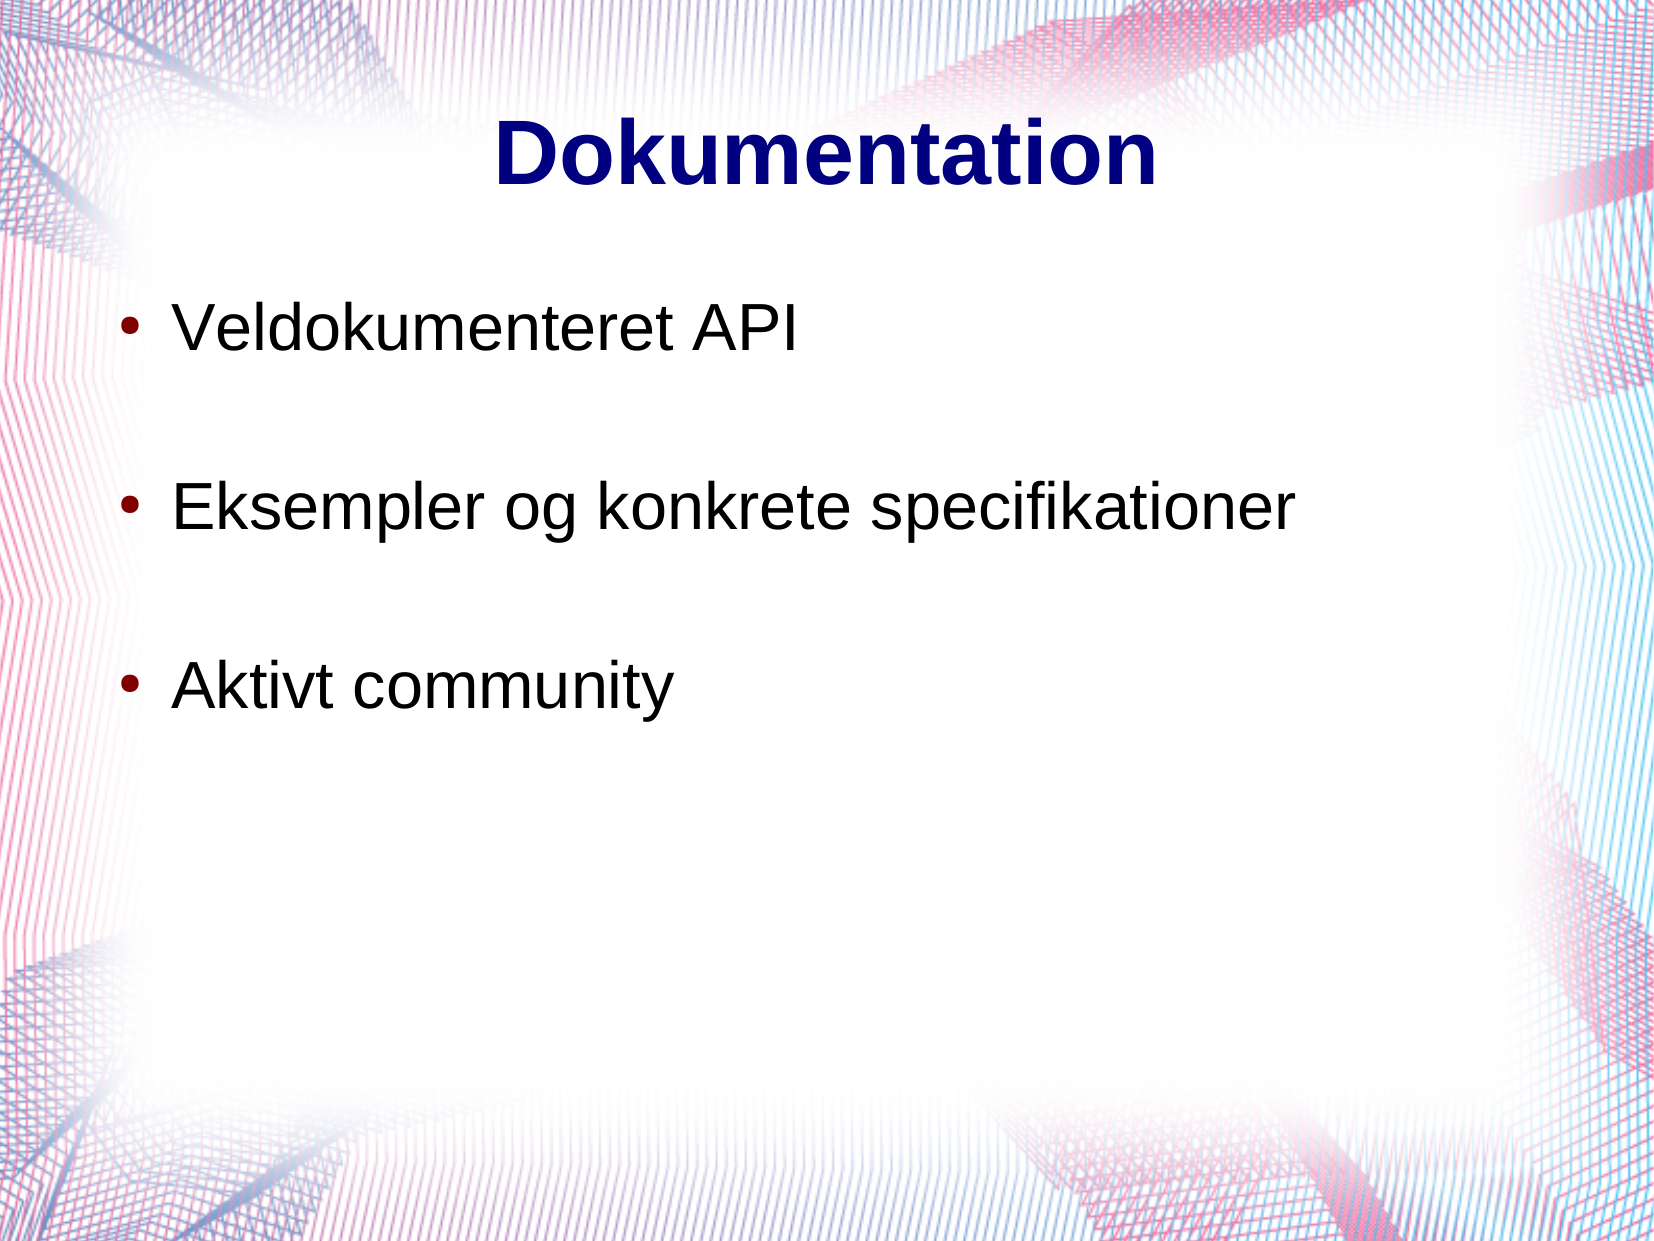

# Dokumentation
Veldokumenteret API
Eksempler og konkrete specifikationer
Aktivt community